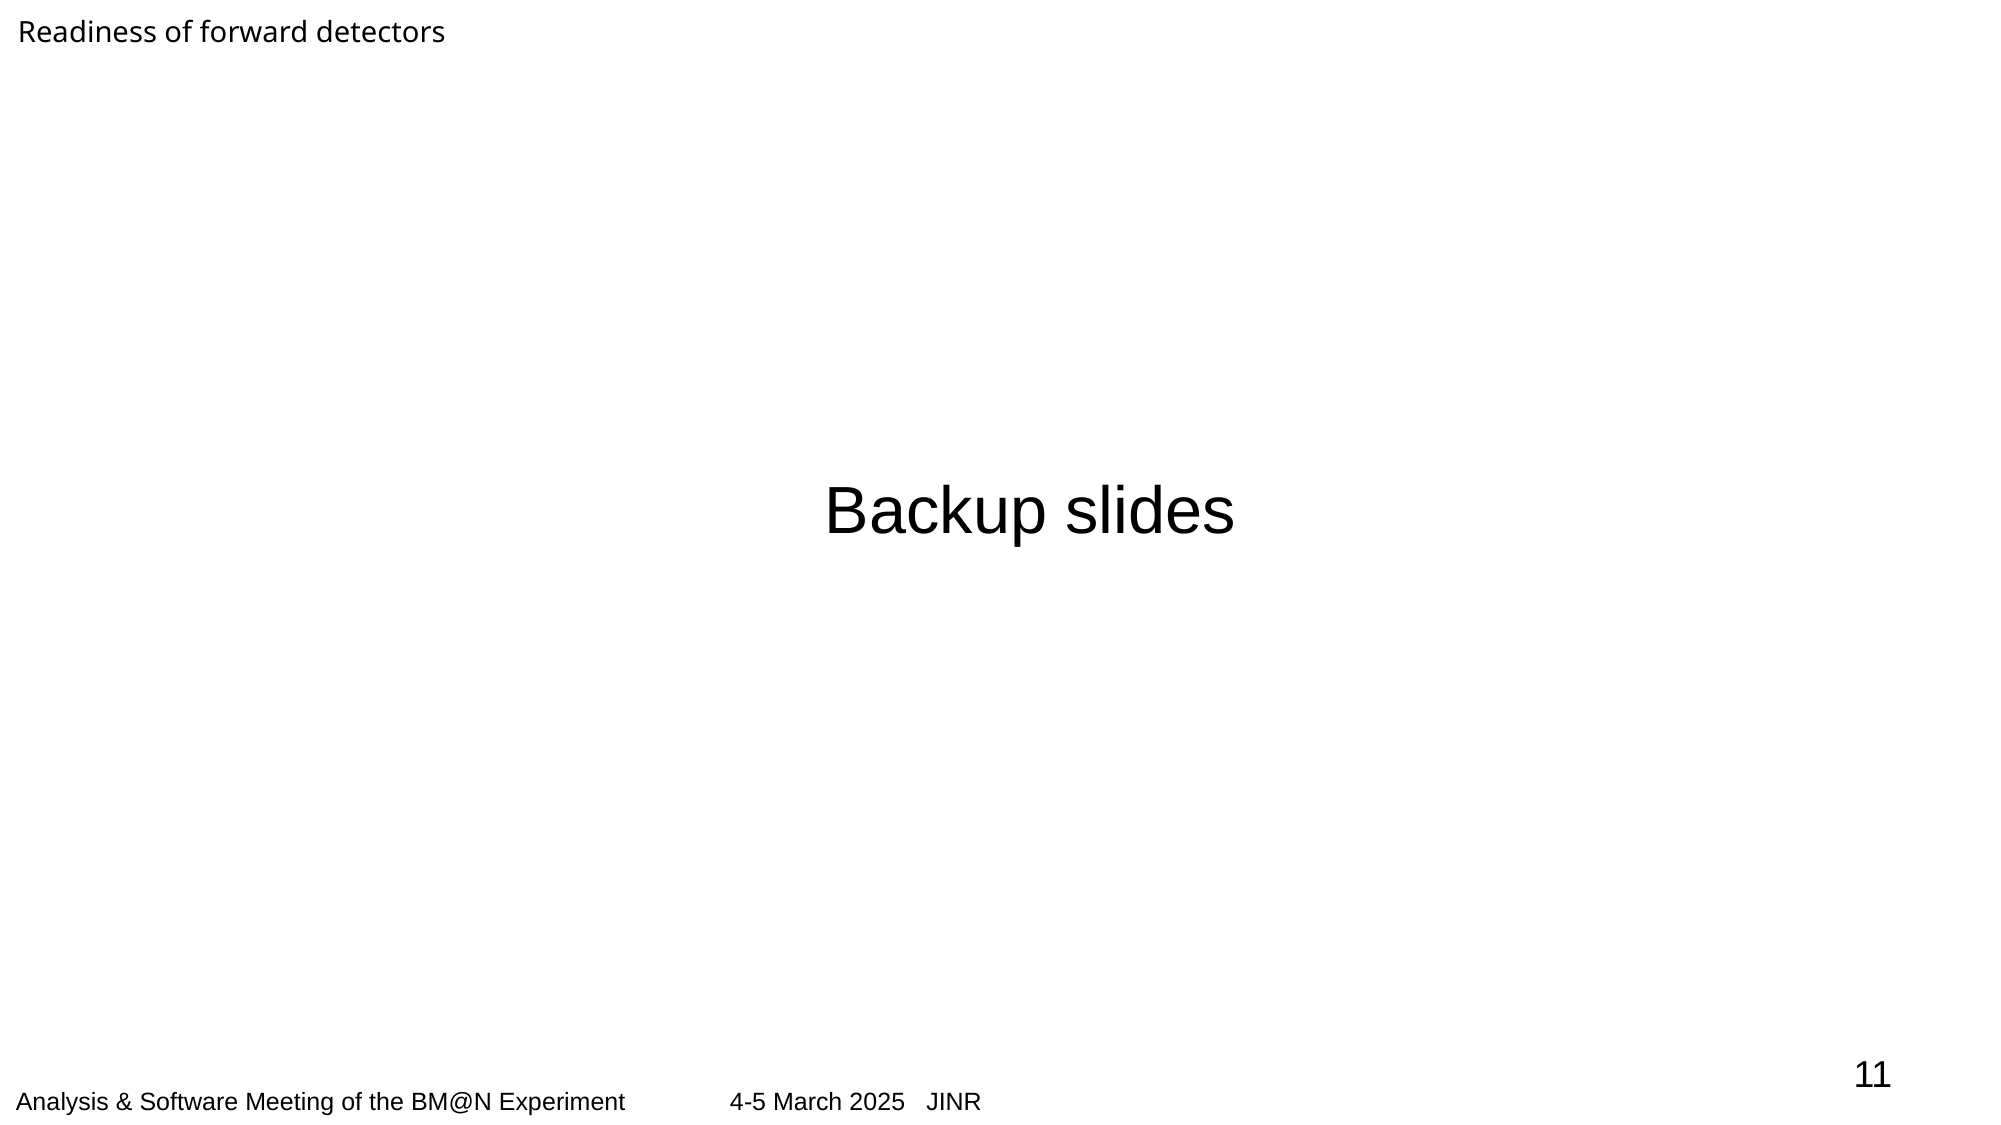

Readiness of forward detectors
Backup slides
Analysis & Software Meeting of the BM@N Experiment 4-5 March 2025 JINR